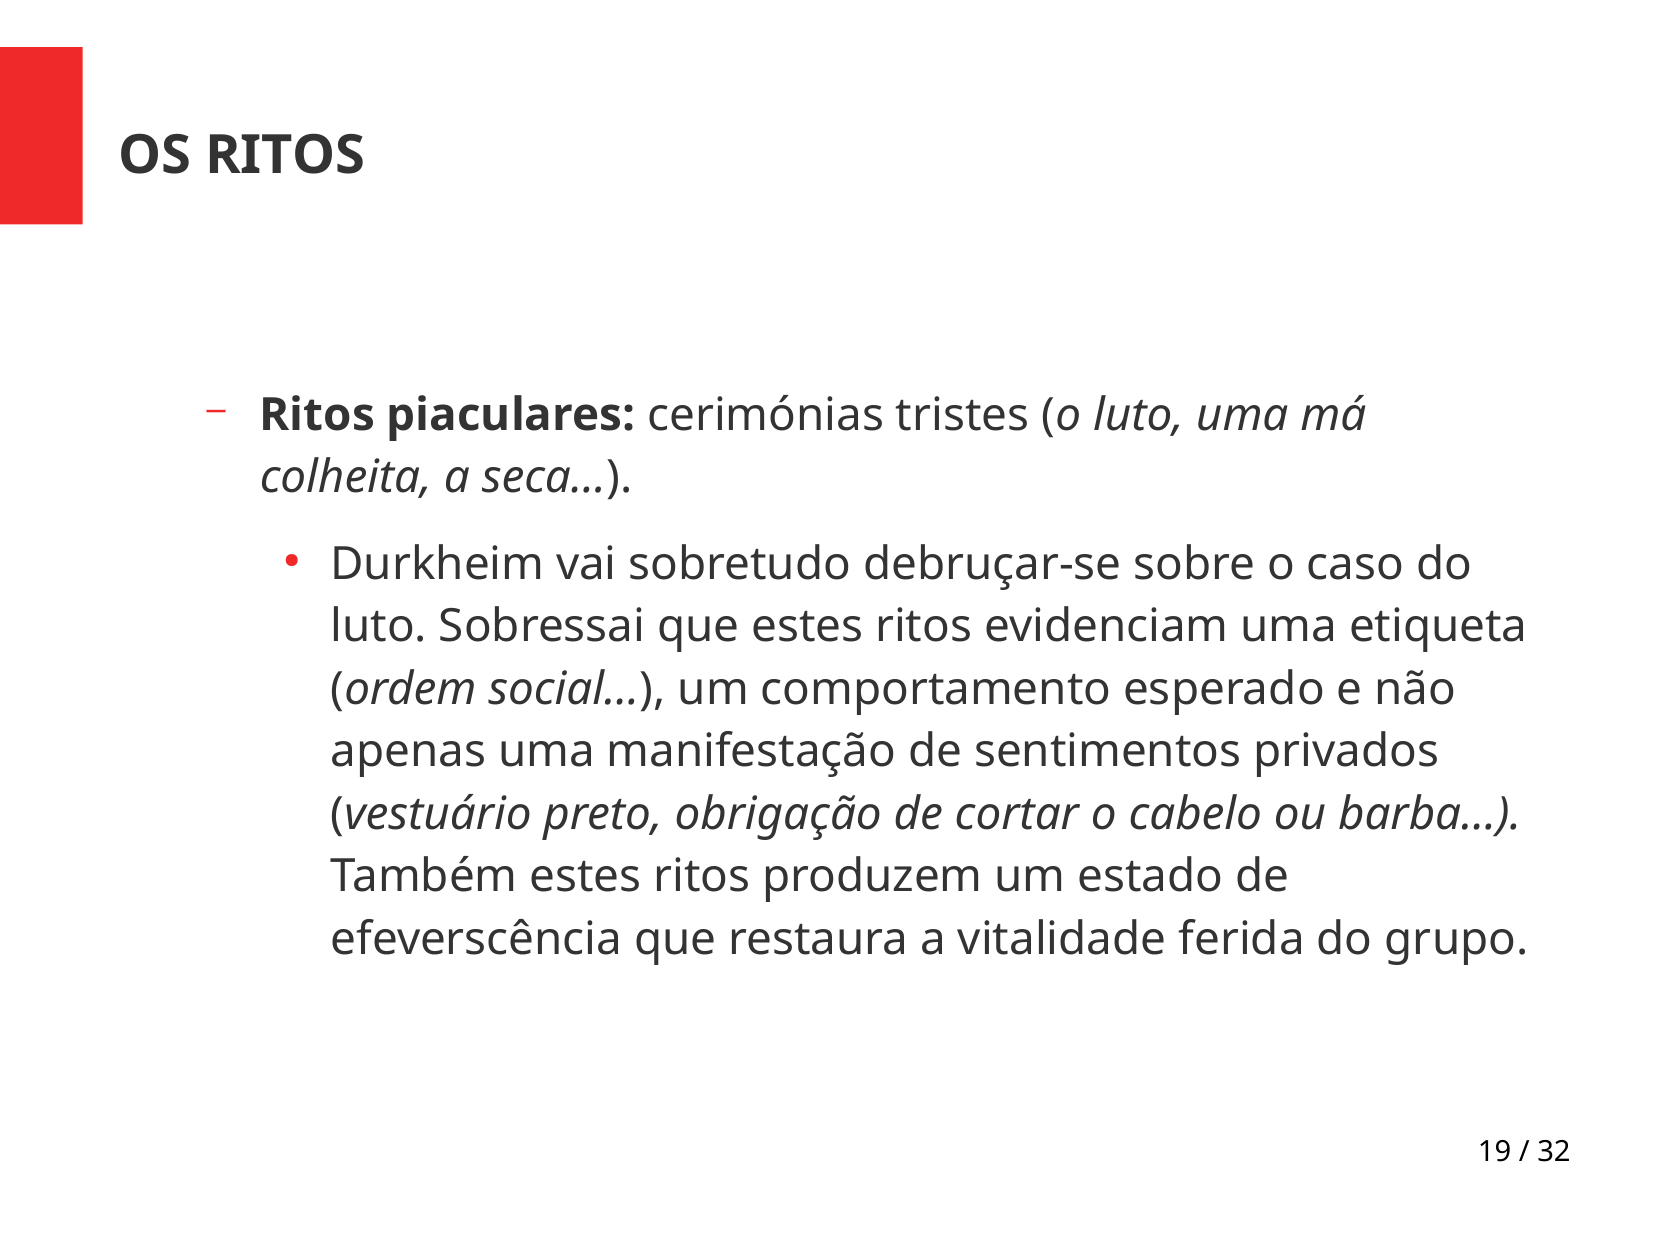

# OS RITOS
Ritos piaculares: cerimónias tristes (o luto, uma má colheita, a seca…).
Durkheim vai sobretudo debruçar-se sobre o caso do luto. Sobressai que estes ritos evidenciam uma etiqueta (ordem social…), um comportamento esperado e não apenas uma manifestação de sentimentos privados (vestuário preto, obrigação de cortar o cabelo ou barba…). Também estes ritos produzem um estado de efeverscência que restaura a vitalidade ferida do grupo.
19